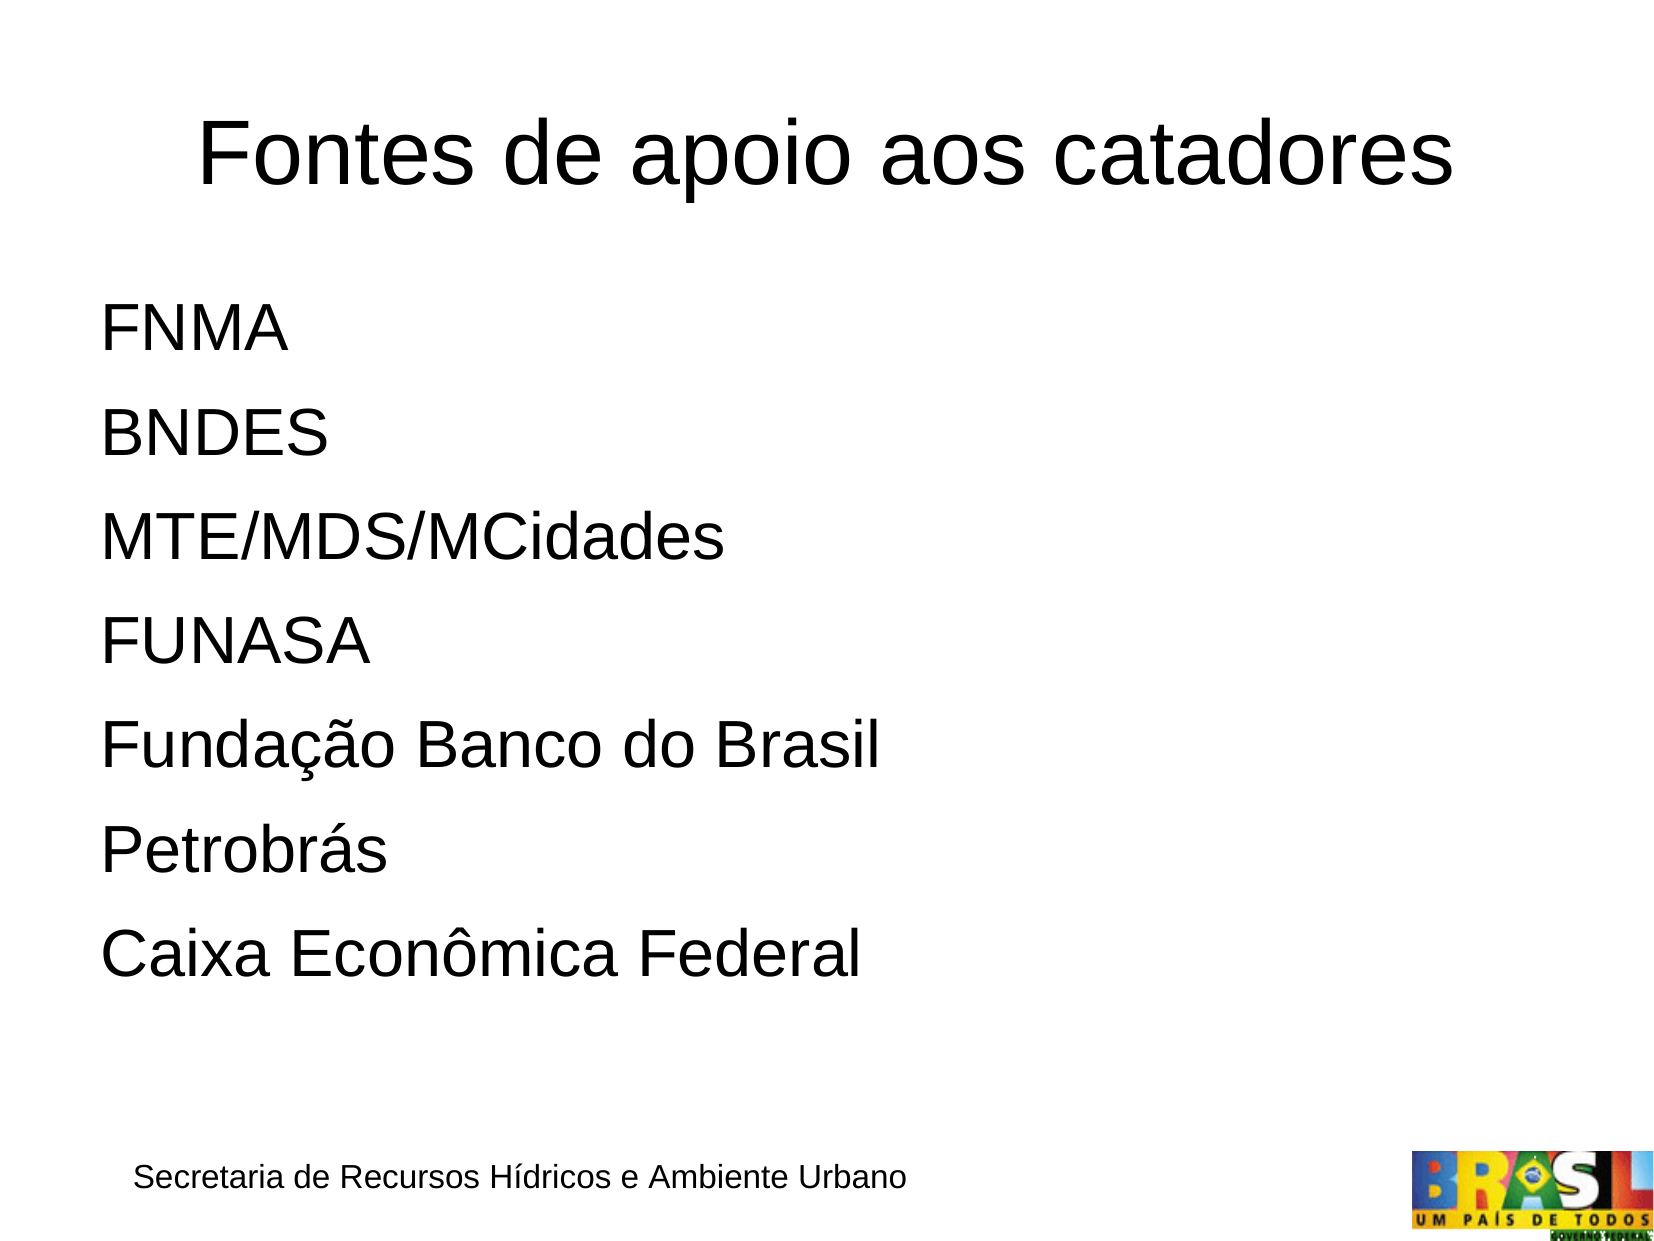

# Fontes de apoio aos catadores
FNMA
BNDES
MTE/MDS/MCidades
FUNASA
Fundação Banco do Brasil
Petrobrás
Caixa Econômica Federal
Secretaria de Recursos Hídricos e Ambiente Urbano